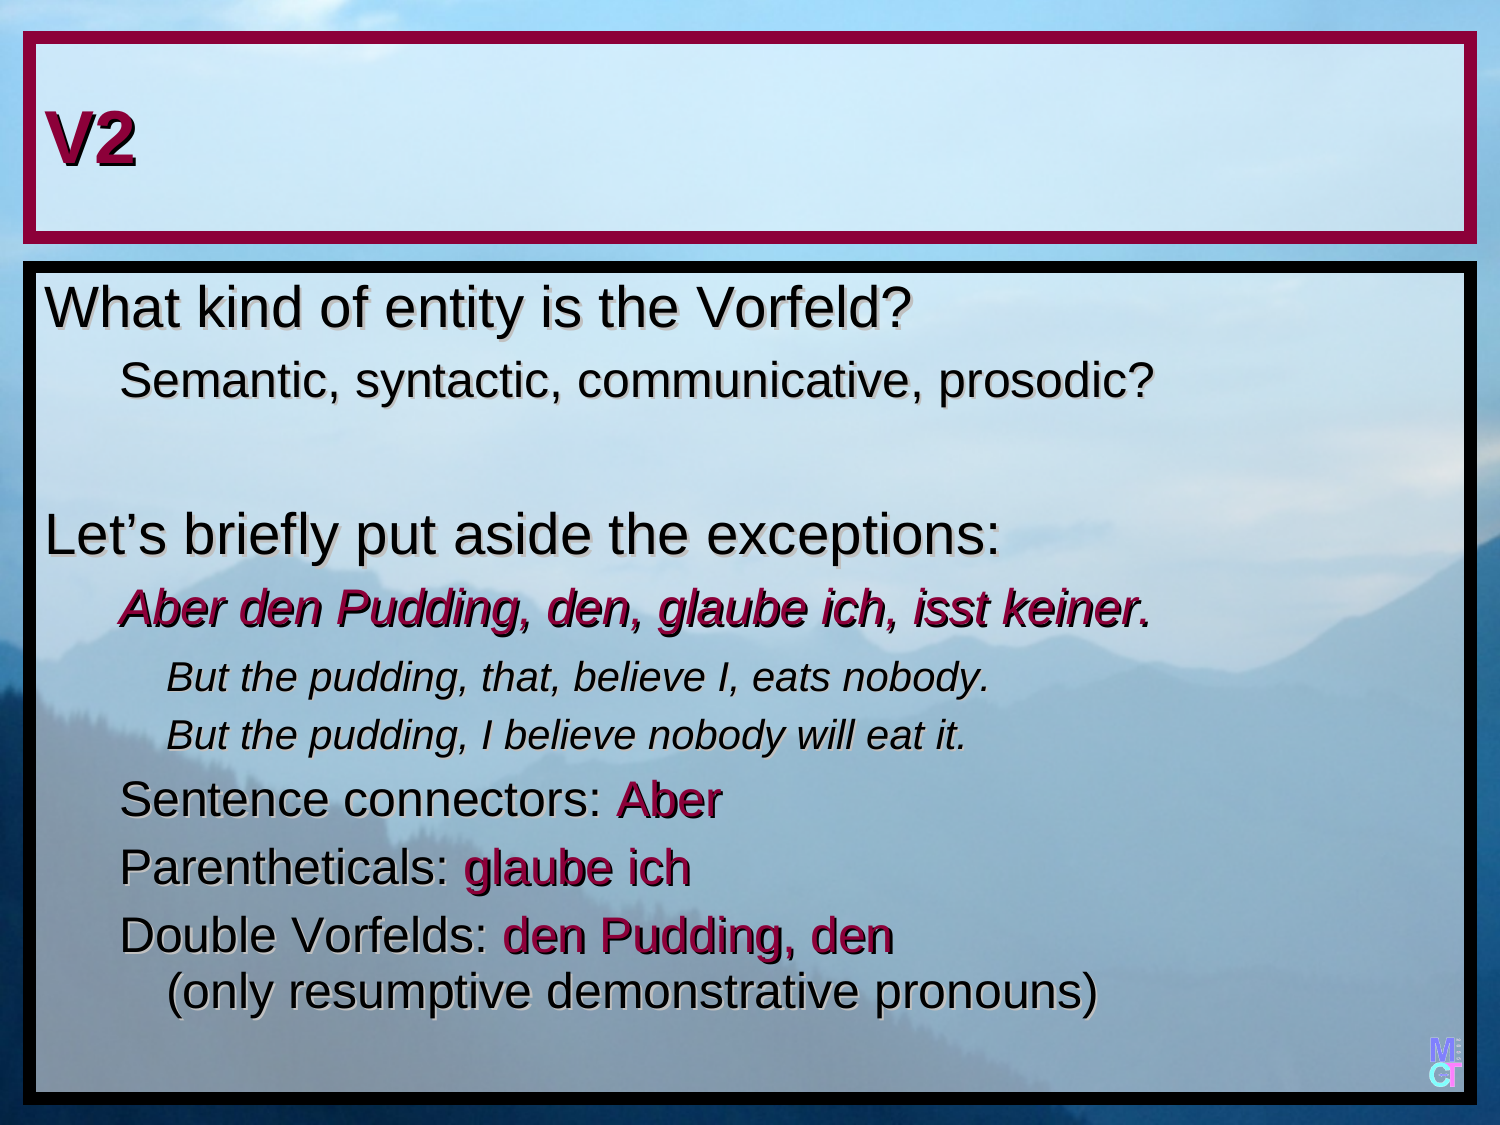

# V2
What kind of entity is the Vorfeld?
Semantic, syntactic, communicative, prosodic?
Let’s briefly put aside the exceptions:
Aber den Pudding, den, glaube ich, isst keiner.
	But the pudding, that, believe I, eats nobody.
	But the pudding, I believe nobody will eat it.
Sentence connectors: Aber
Parentheticals: glaube ich
Double Vorfelds: den Pudding, den
(only resumptive demonstrative pronouns)